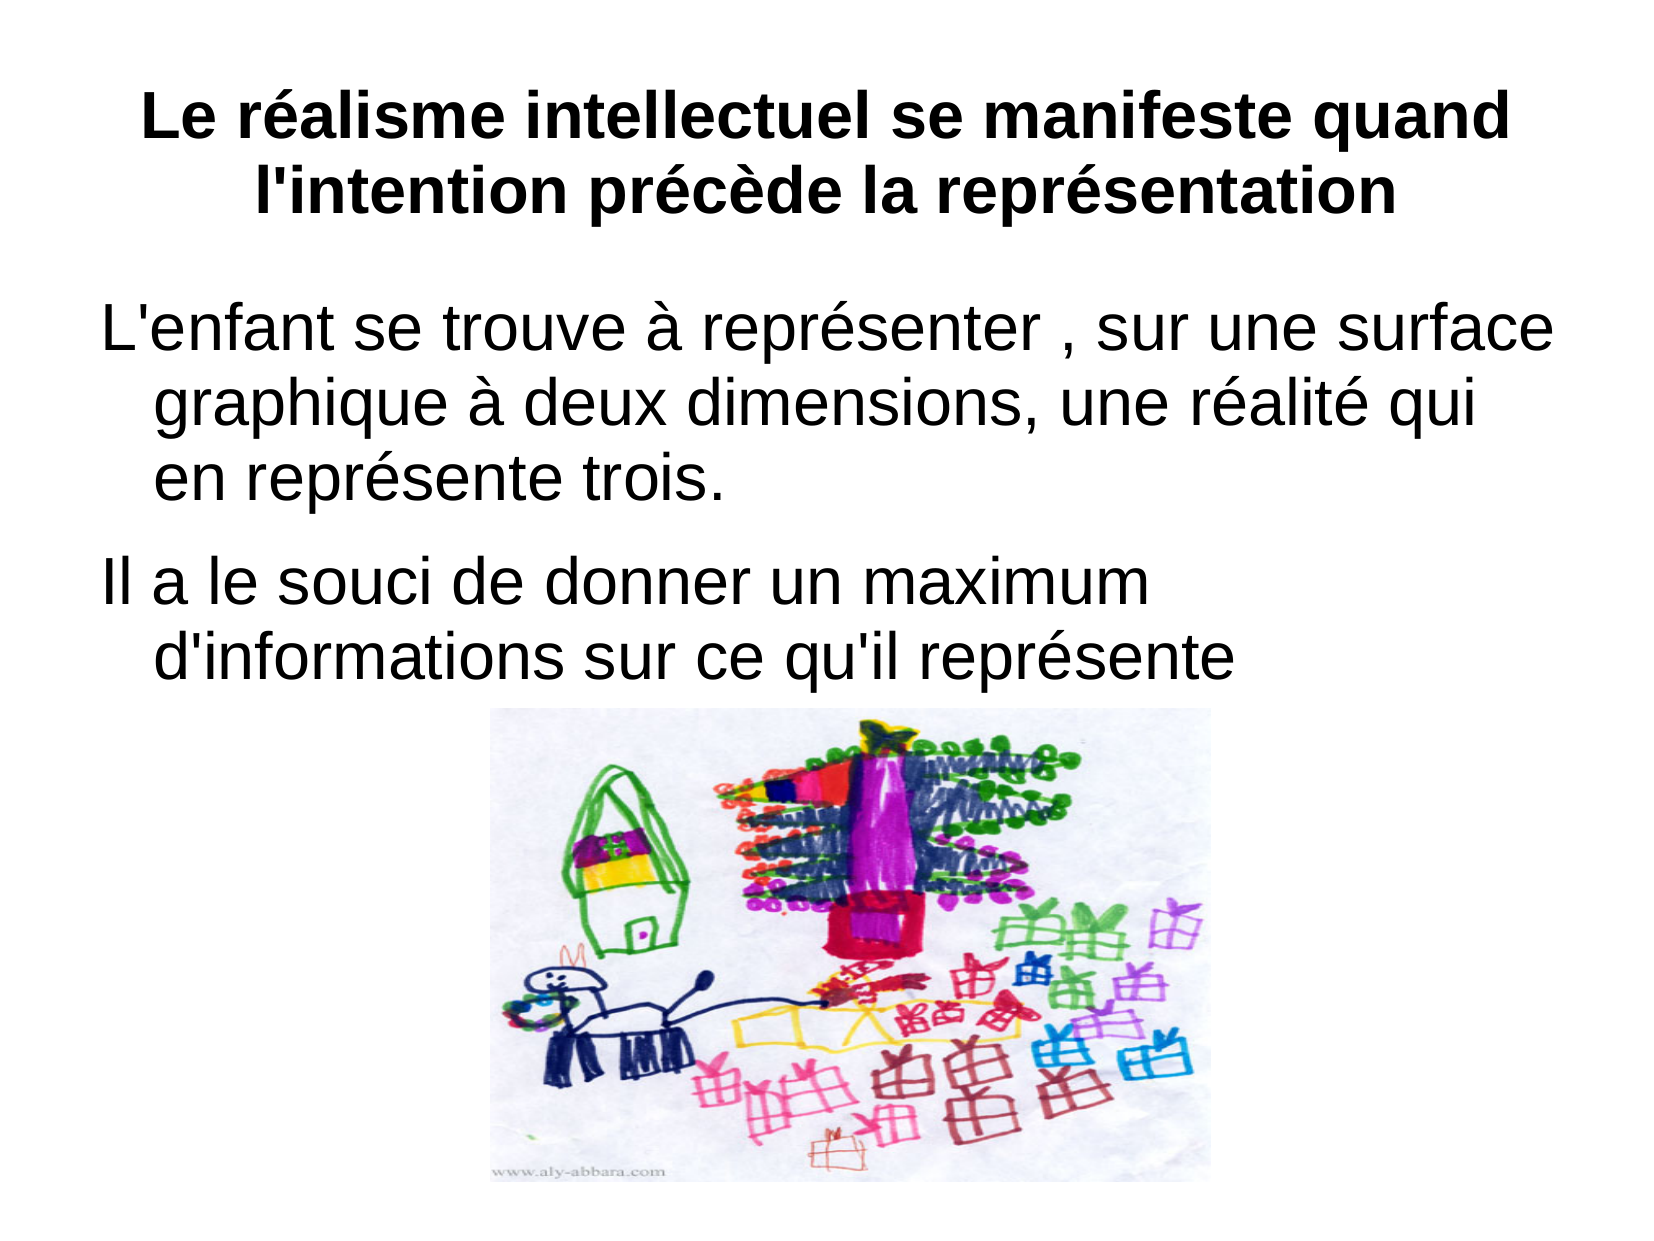

# Le réalisme intellectuel se manifeste quand l'intention précède la représentation
L'enfant se trouve à représenter , sur une surface graphique à deux dimensions, une réalité qui en représente trois.
Il a le souci de donner un maximum d'informations sur ce qu'il représente
Sophie Bonnet CPAV16